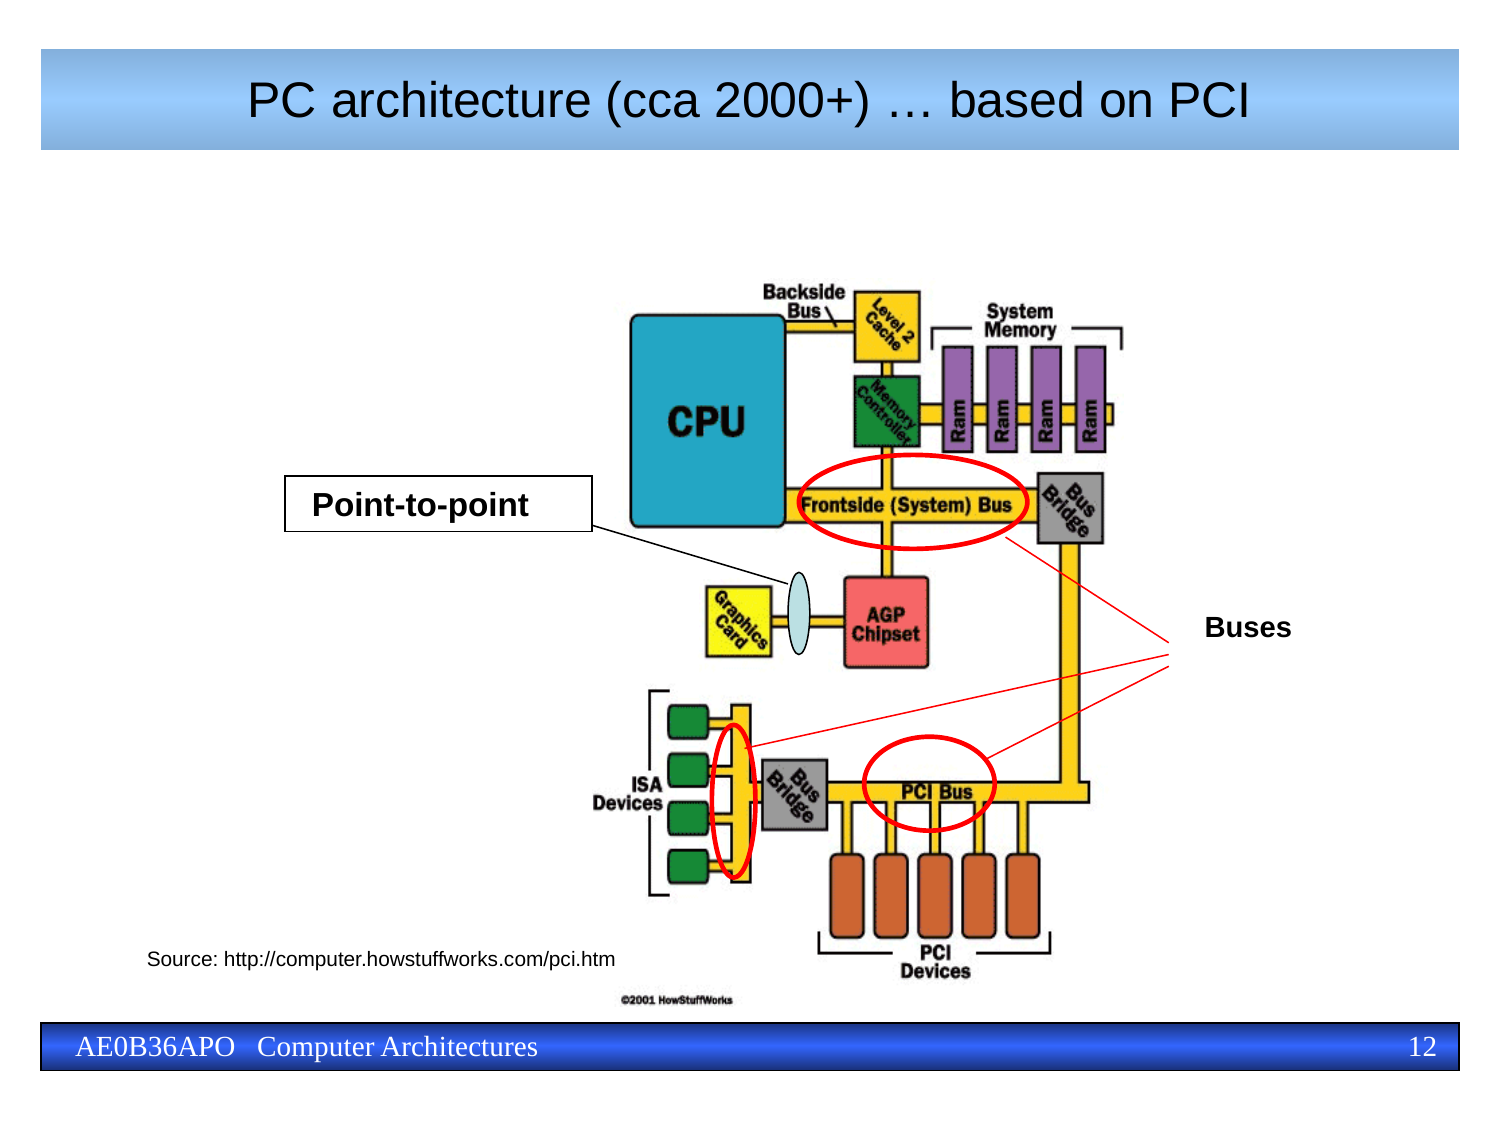

# PC architecture (cca 2000+) … based on PCI
Buses
Point-to-point
Source: http://computer.howstuffworks.com/pci.htm
AE0B36APO Computer Architectures
12